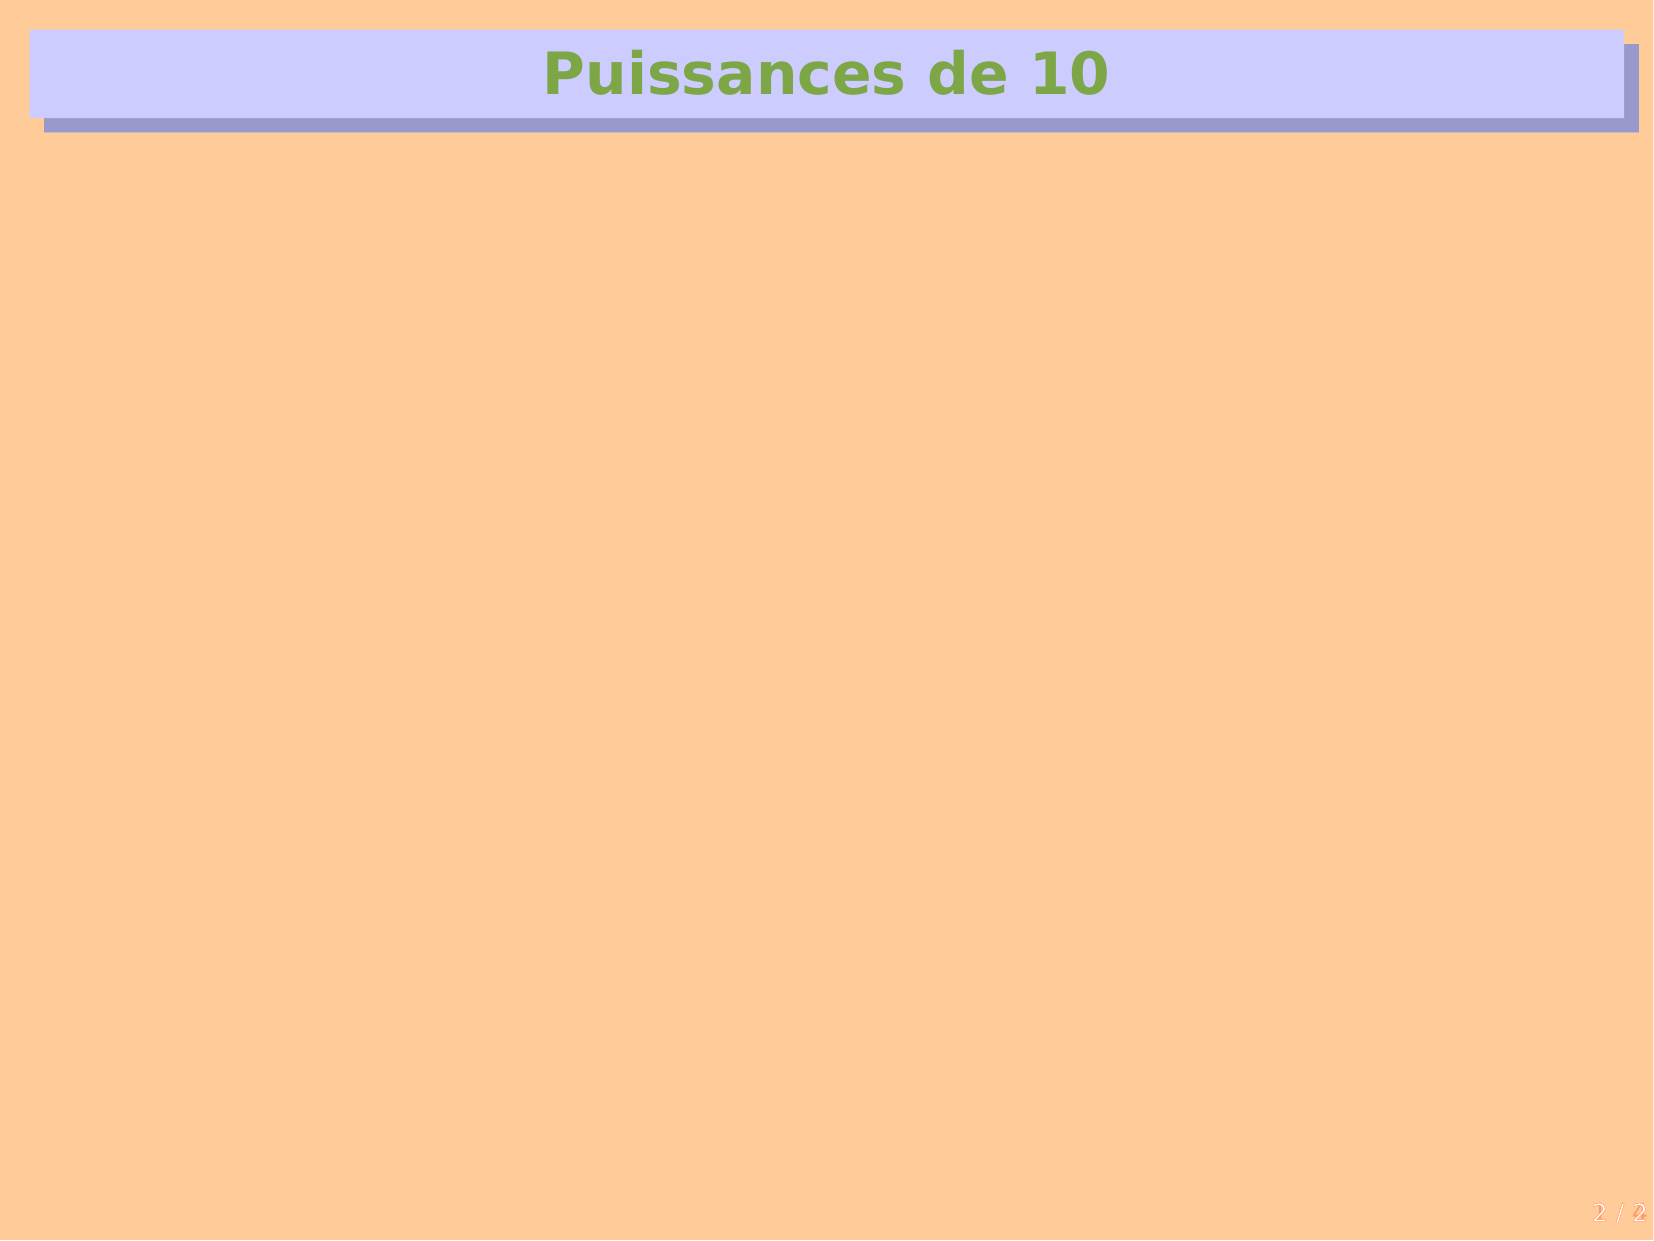

# Puissances de 10
1 / 4
2 / 2